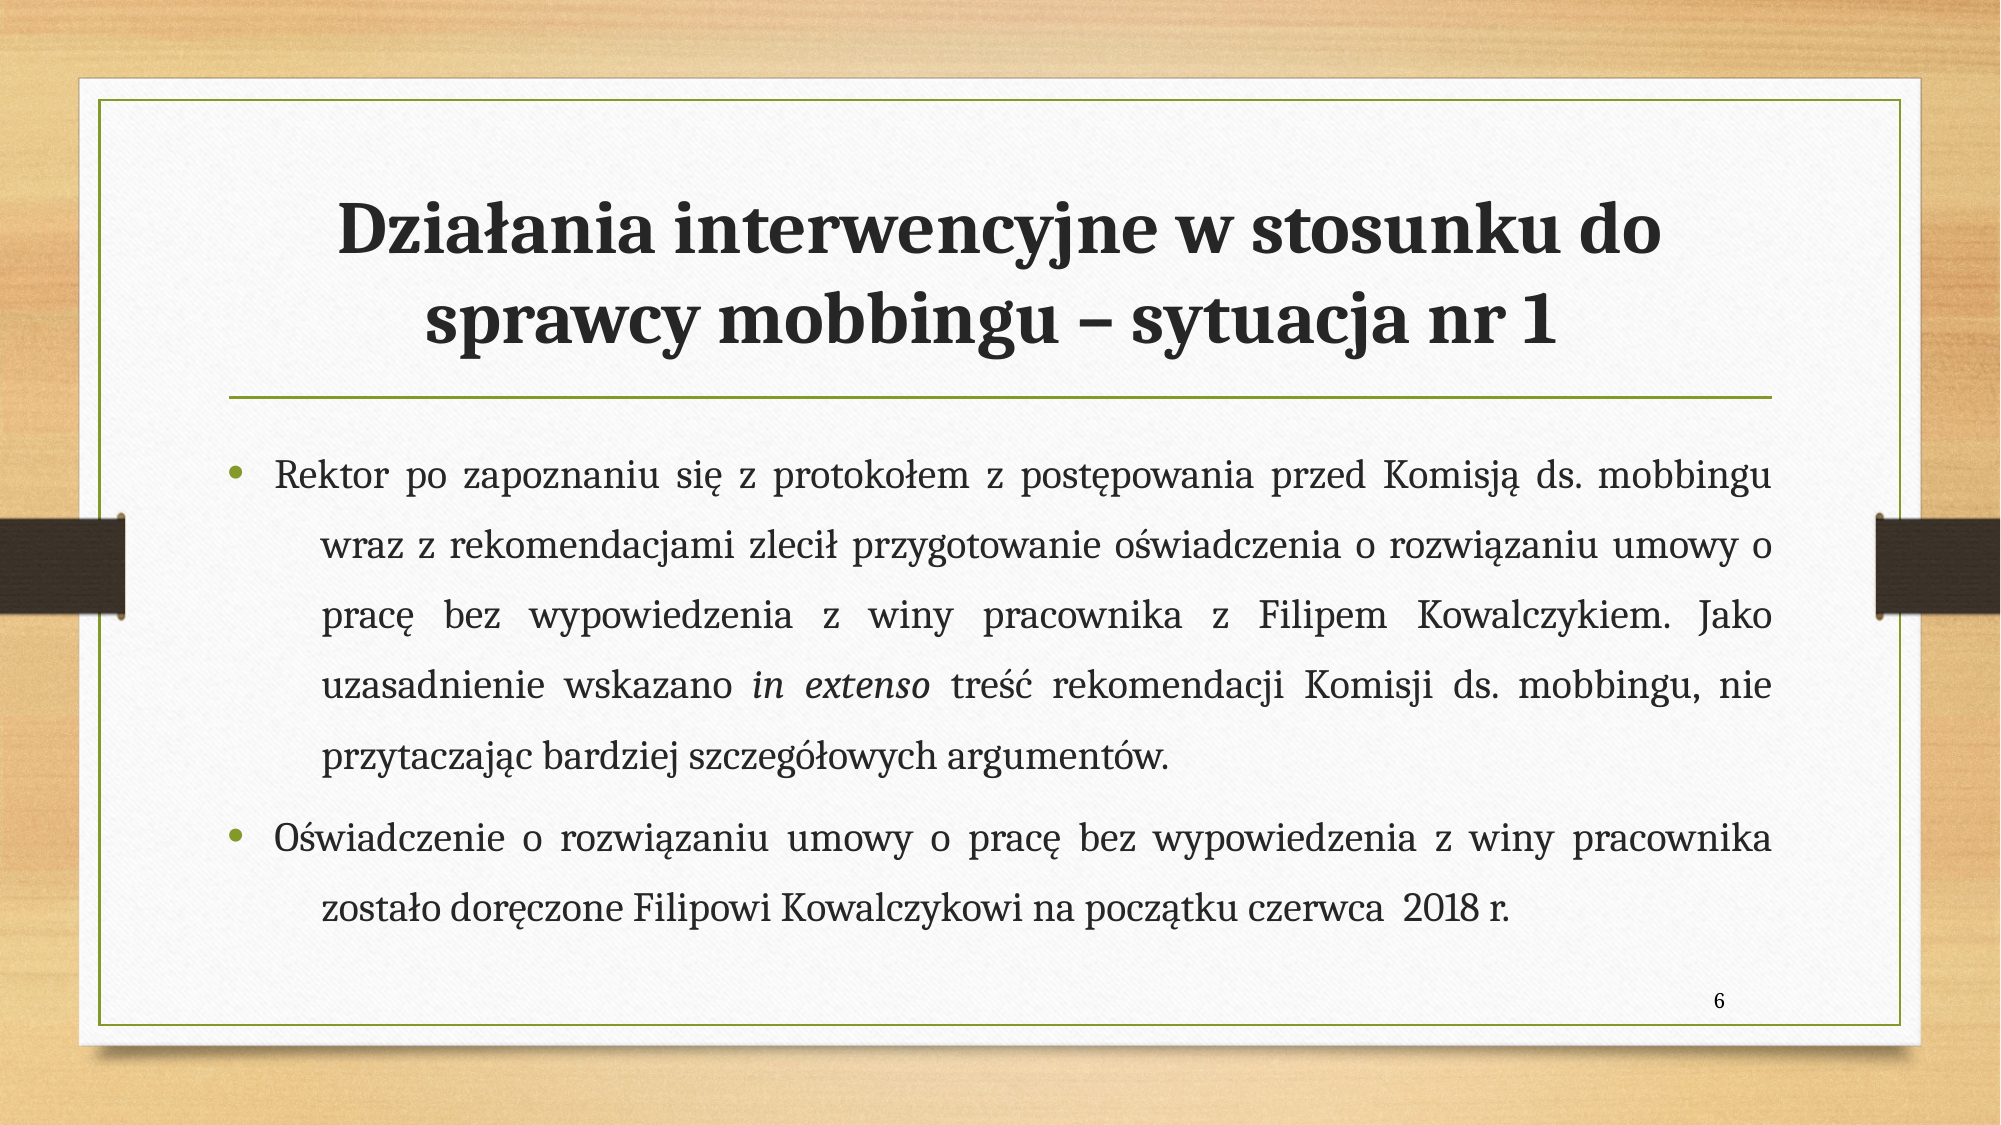

# Działania interwencyjne w stosunku do sprawcy mobbingu – sytuacja nr 1
Rektor po zapoznaniu się z protokołem z postępowania przed Komisją ds. mobbingu wraz z rekomendacjami zlecił przygotowanie oświadczenia o rozwiązaniu umowy o pracę bez wypowiedzenia z winy pracownika z Filipem Kowalczykiem. Jako uzasadnienie wskazano in extenso treść rekomendacji Komisji ds. mobbingu, nie przytaczając bardziej szczegółowych argumentów.
Oświadczenie o rozwiązaniu umowy o pracę bez wypowiedzenia z winy pracownika zostało doręczone Filipowi Kowalczykowi na początku czerwca 2018 r.